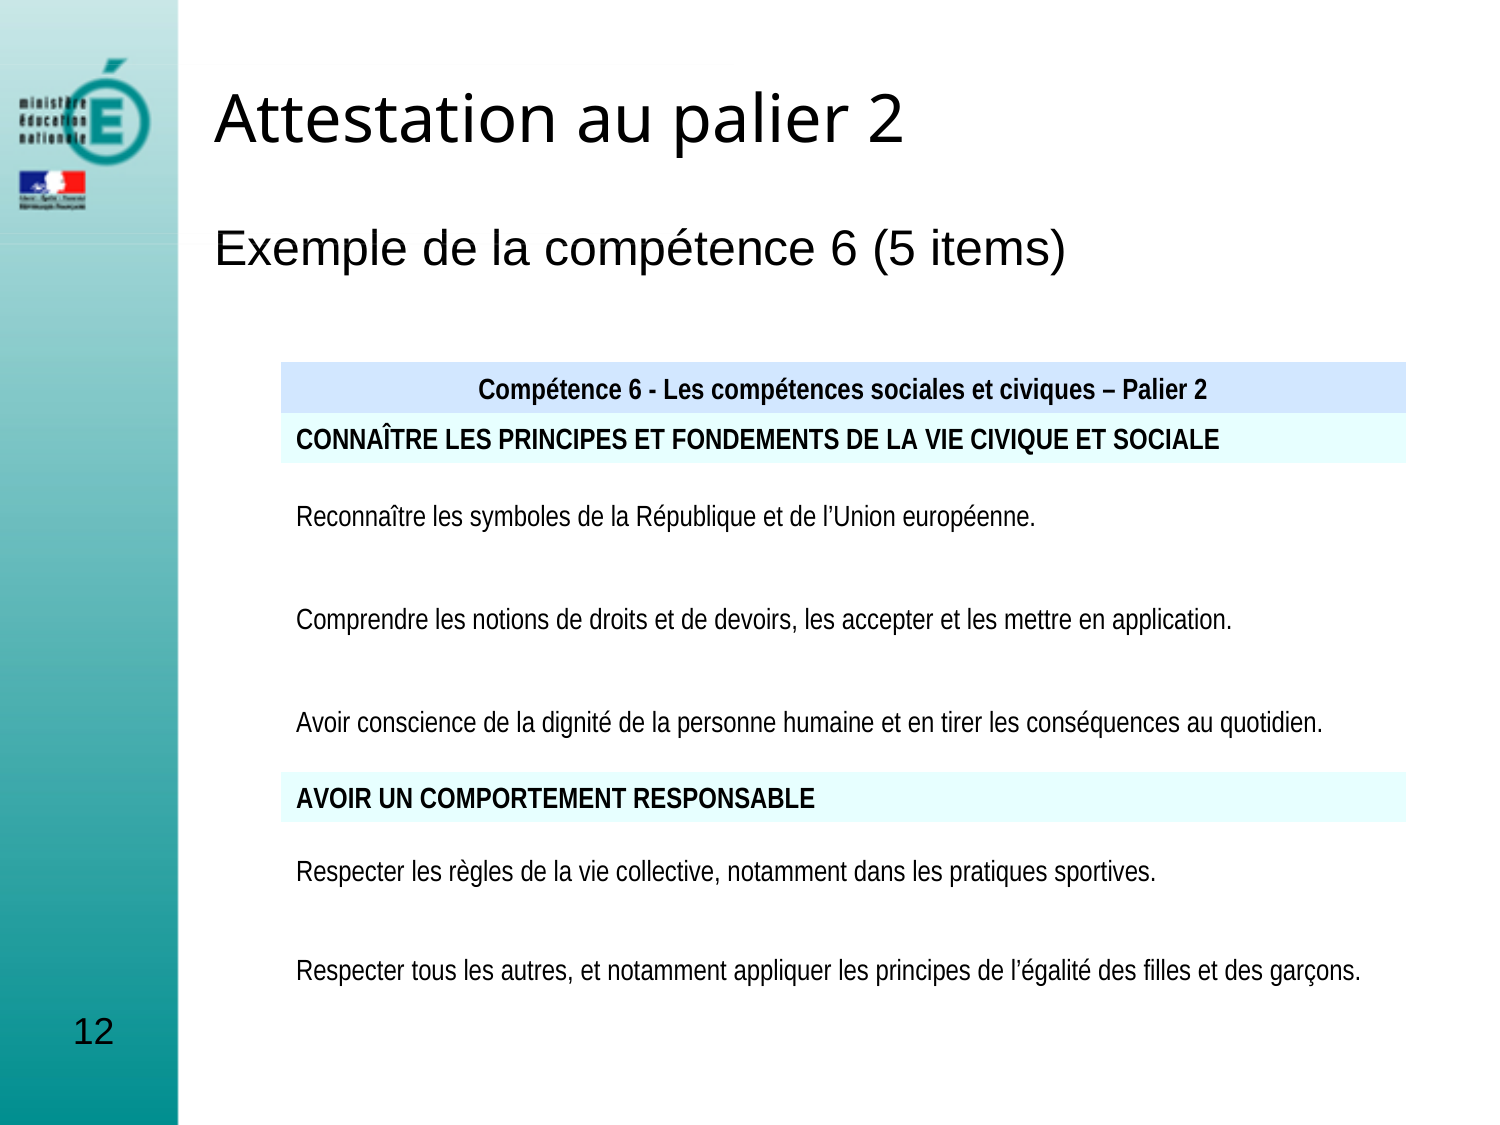

# Attestation au palier 2 Exemple de la compétence 6 (5 items)
| Compétence 6 - Les compétences sociales et civiques – Palier 2 |
| --- |
| CONNAÎTRE LES PRINCIPES ET FONDEMENTS DE LA VIE CIVIQUE ET SOCIALE |
| Reconnaître les symboles de la République et de l’Union européenne. |
| Comprendre les notions de droits et de devoirs, les accepter et les mettre en application. |
| Avoir conscience de la dignité de la personne humaine et en tirer les conséquences au quotidien. |
| AVOIR UN COMPORTEMENT RESPONSABLE |
| Respecter les règles de la vie collective, notamment dans les pratiques sportives. |
| Respecter tous les autres, et notamment appliquer les principes de l’égalité des filles et des garçons. |